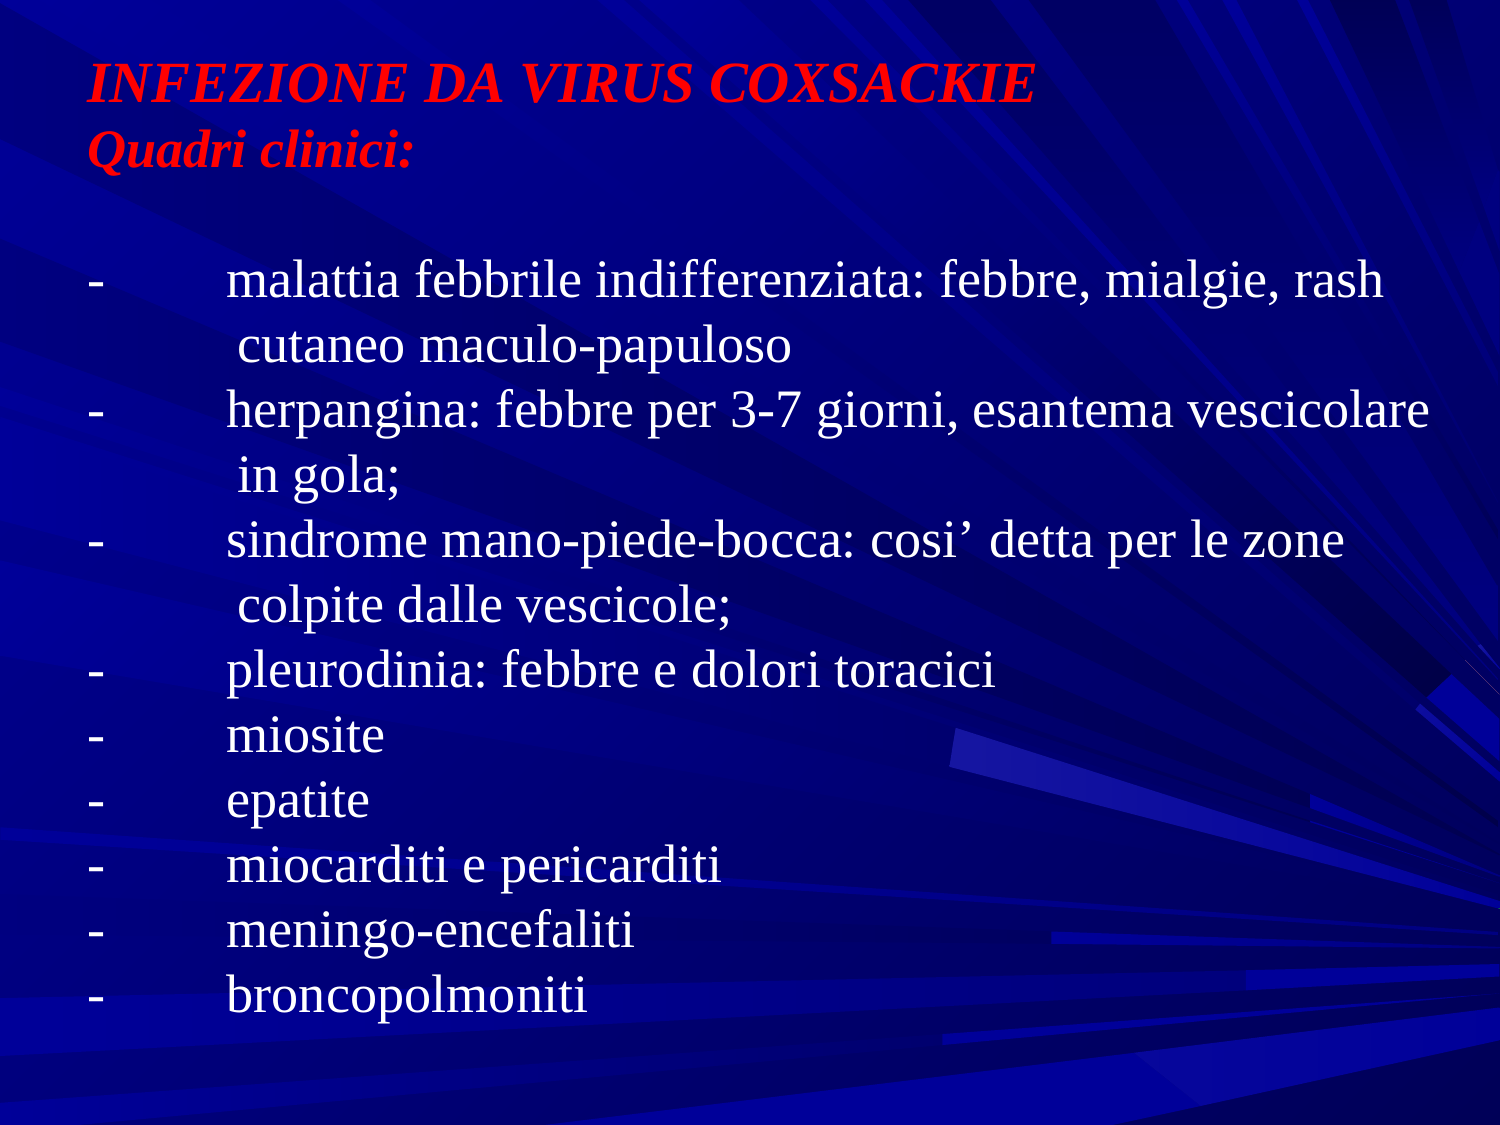

INFEZIONE DA VIRUS COXSACKIE
Quadri clinici:
-         malattia febbrile indifferenziata: febbre, mialgie, rash 	cutaneo maculo-papuloso
-         herpangina: febbre per 3-7 giorni, esantema vescicolare 	in gola;
-         sindrome mano-piede-bocca: cosi’ detta per le zone 	colpite dalle vescicole;
-         pleurodinia: febbre e dolori toracici
-         miosite
-         epatite
-         miocarditi e pericarditi
-         meningo-encefaliti
-         broncopolmoniti